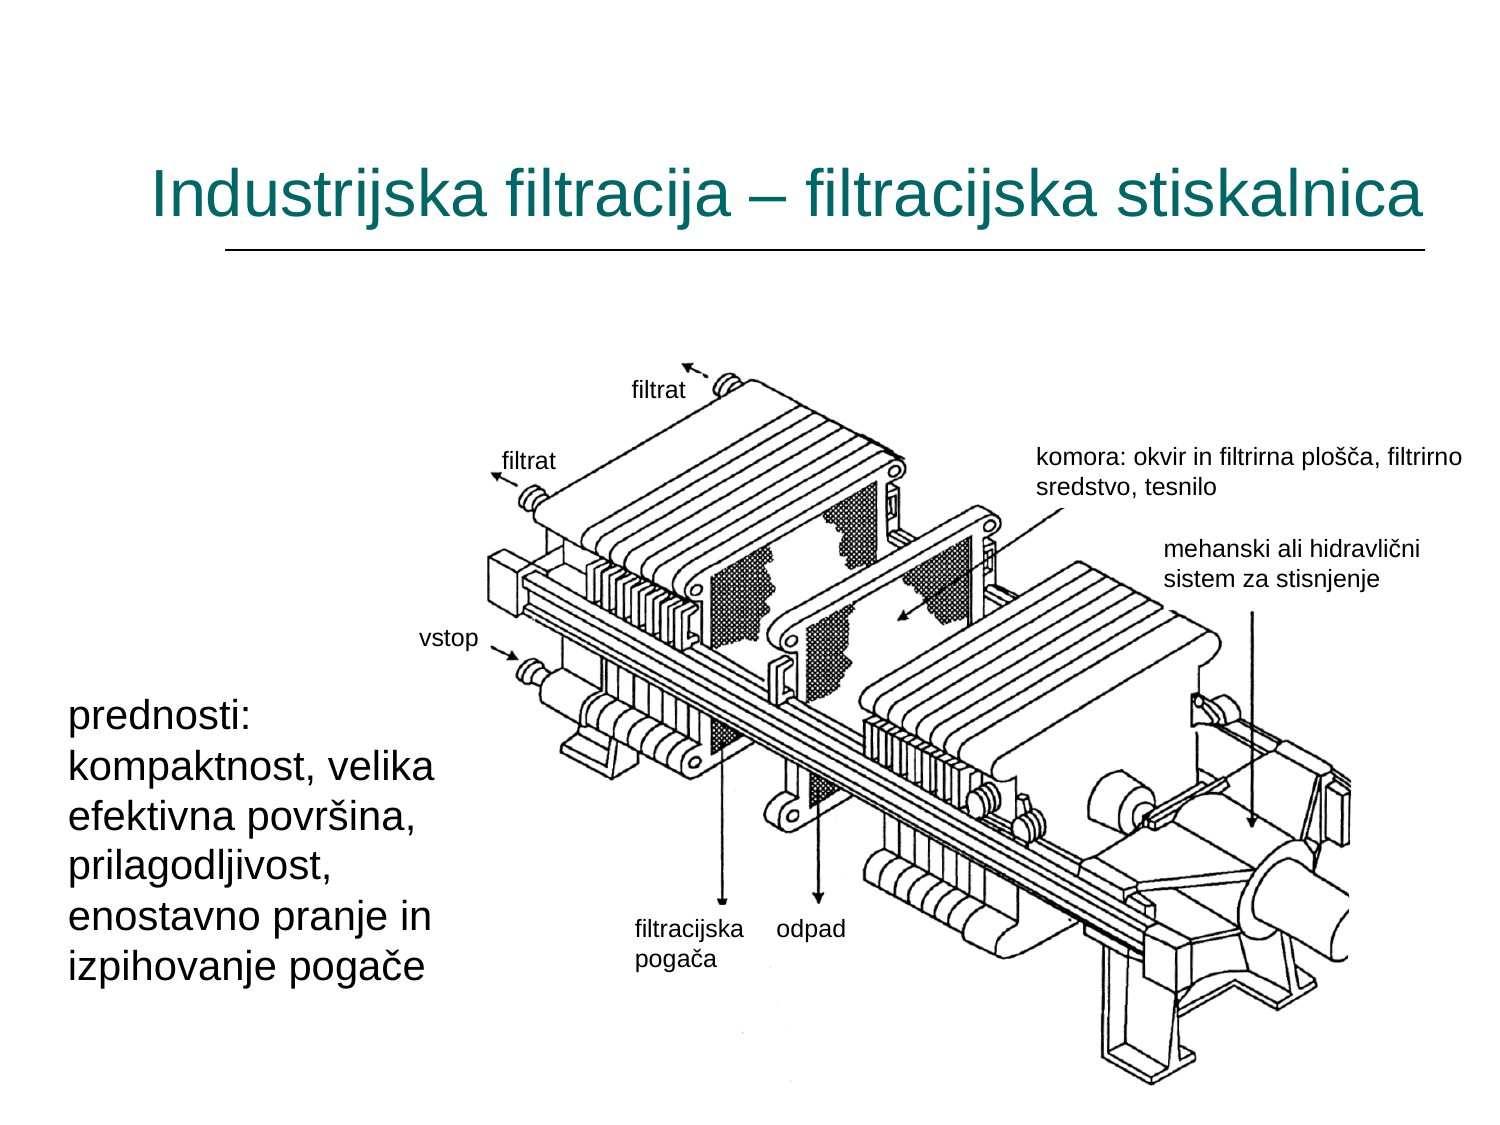

# Industrijska filtracija – filtracijska stiskalnica
filtrat
komora: okvir in filtrirna plošča, filtrirno sredstvo, tesnilo
filtrat
mehanski ali hidravlični sistem za stisnjenje
vstop
prednosti: kompaktnost, velika efektivna površina, prilagodljivost, enostavno pranje in izpihovanje pogače
filtracijska pogača
odpad